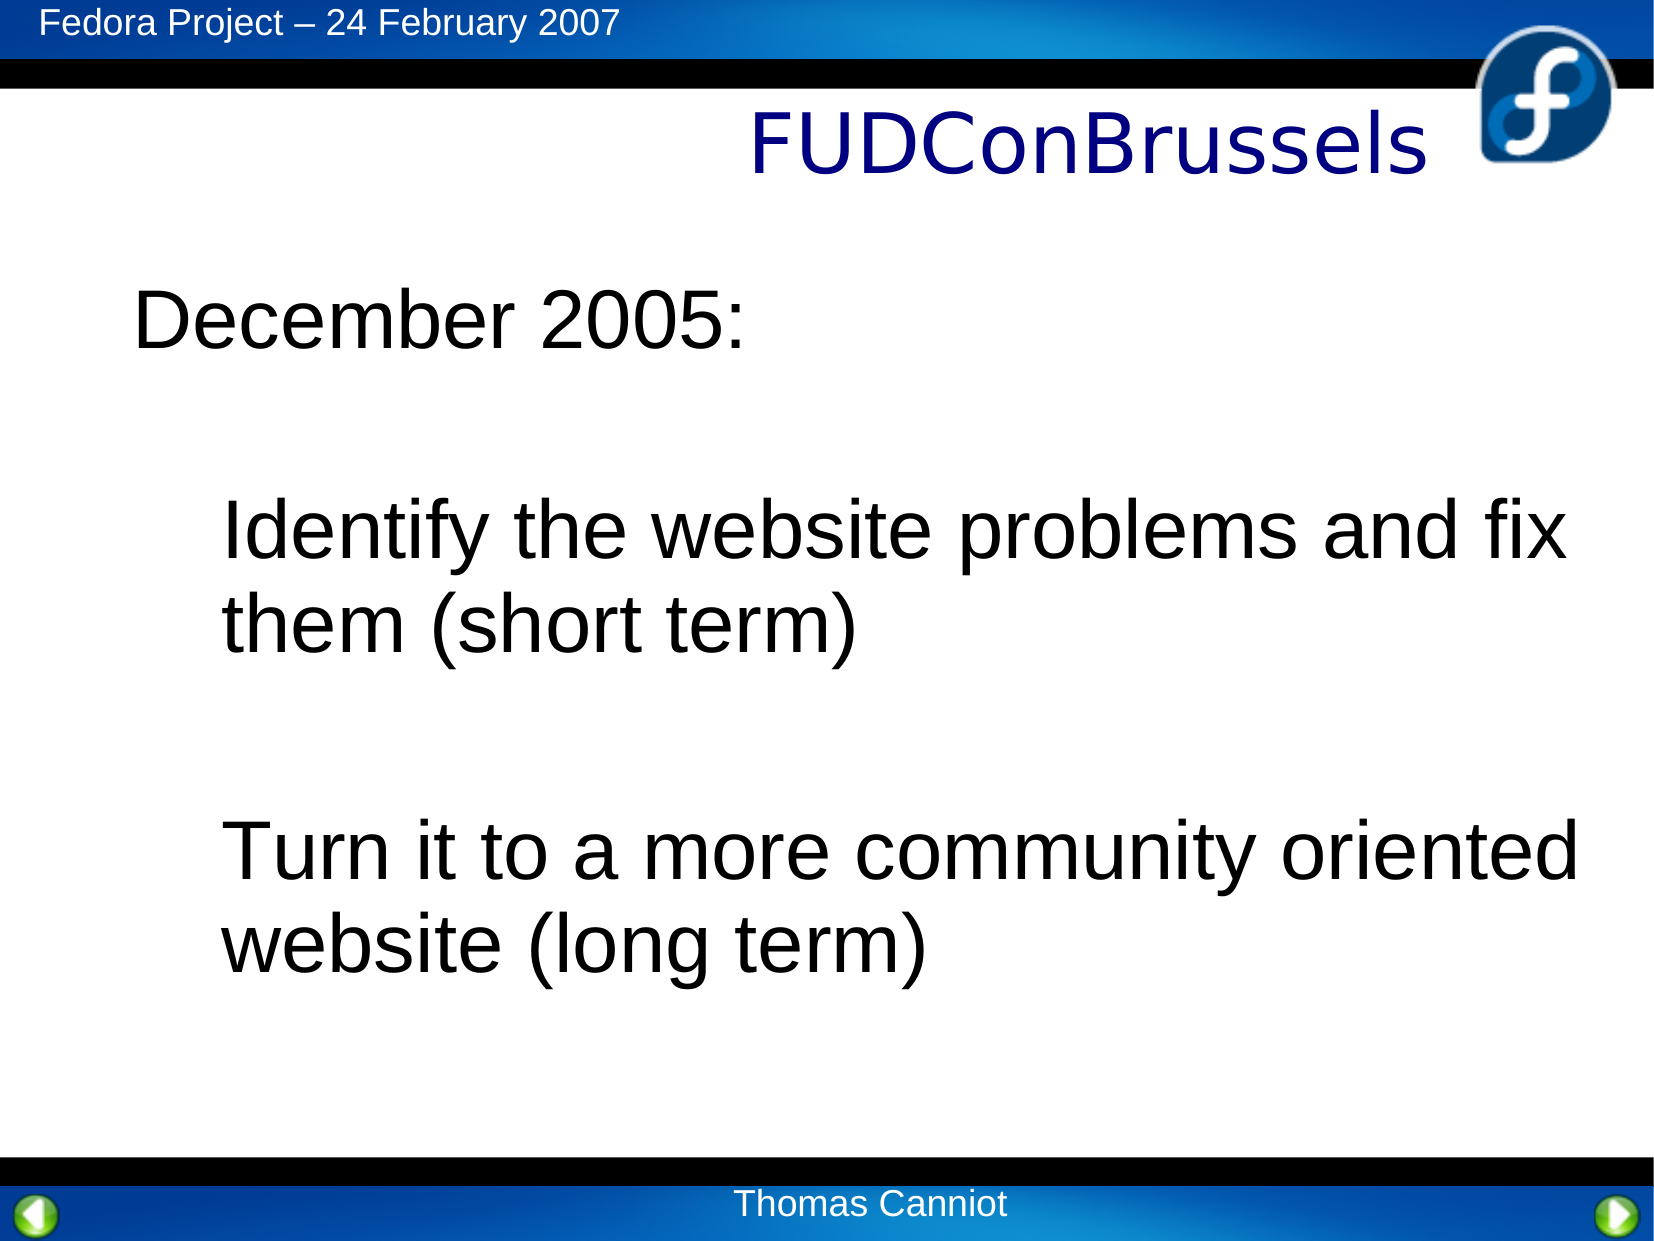

December 2005:
Identify the website problems and fix them (short term)
Turn it to a more community oriented website (long term)